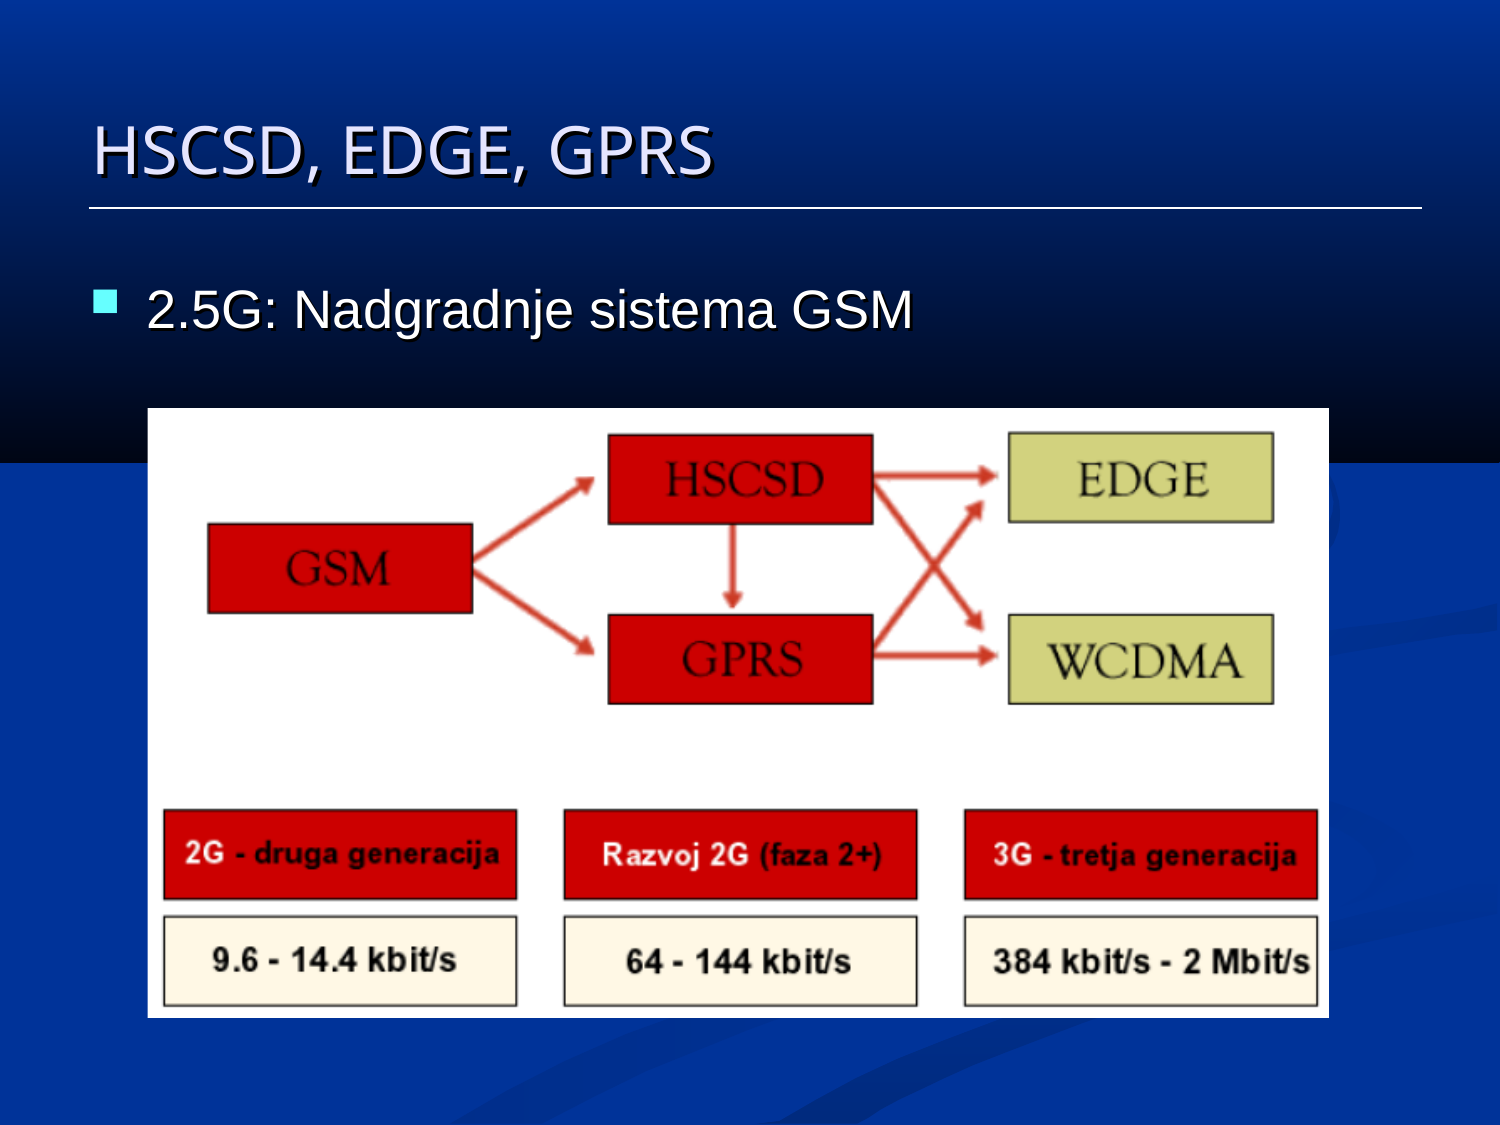

HSCSD, EDGE, GPRS
# 2.5G: Nadgradnje sistema GSM